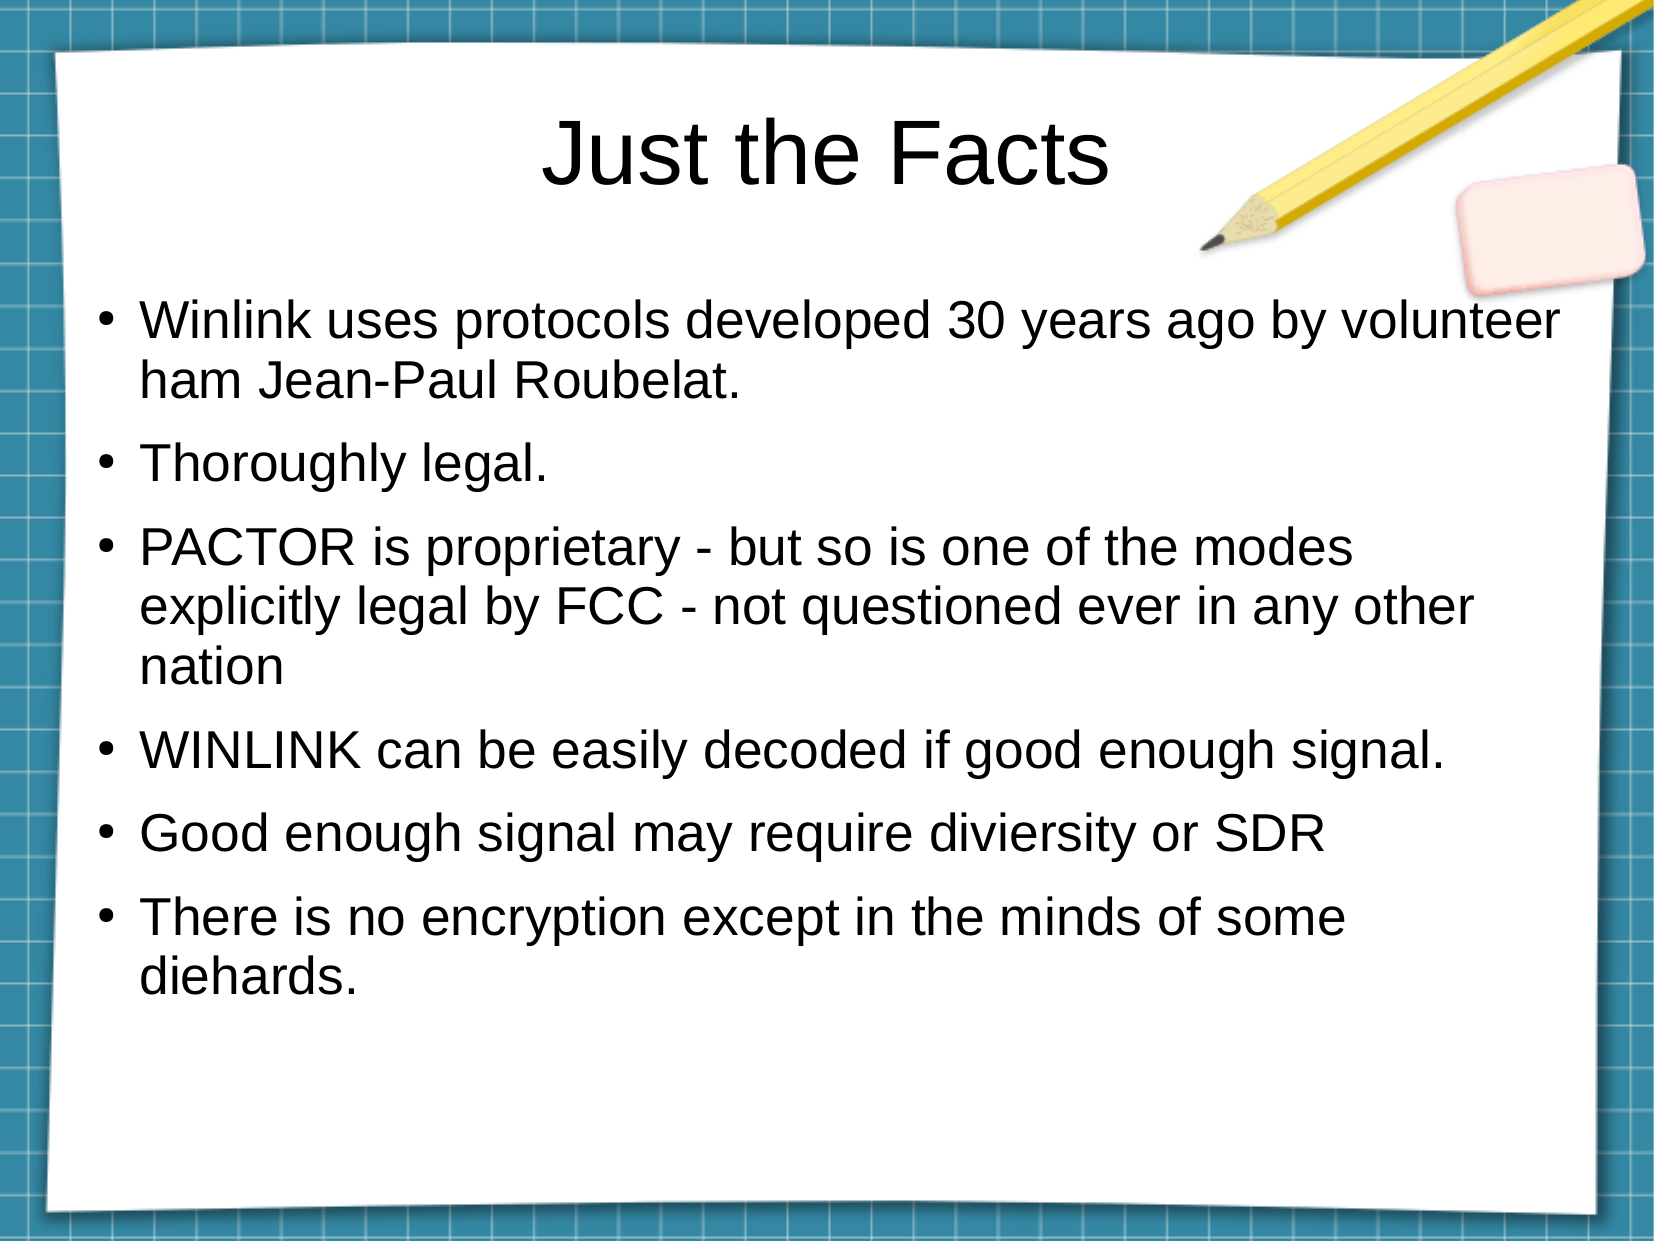

# Just the Facts
Winlink uses protocols developed 30 years ago by volunteer ham Jean-Paul Roubelat.
Thoroughly legal.
PACTOR is proprietary - but so is one of the modes explicitly legal by FCC - not questioned ever in any other nation
WINLINK can be easily decoded if good enough signal.
Good enough signal may require diviersity or SDR
There is no encryption except in the minds of some diehards.